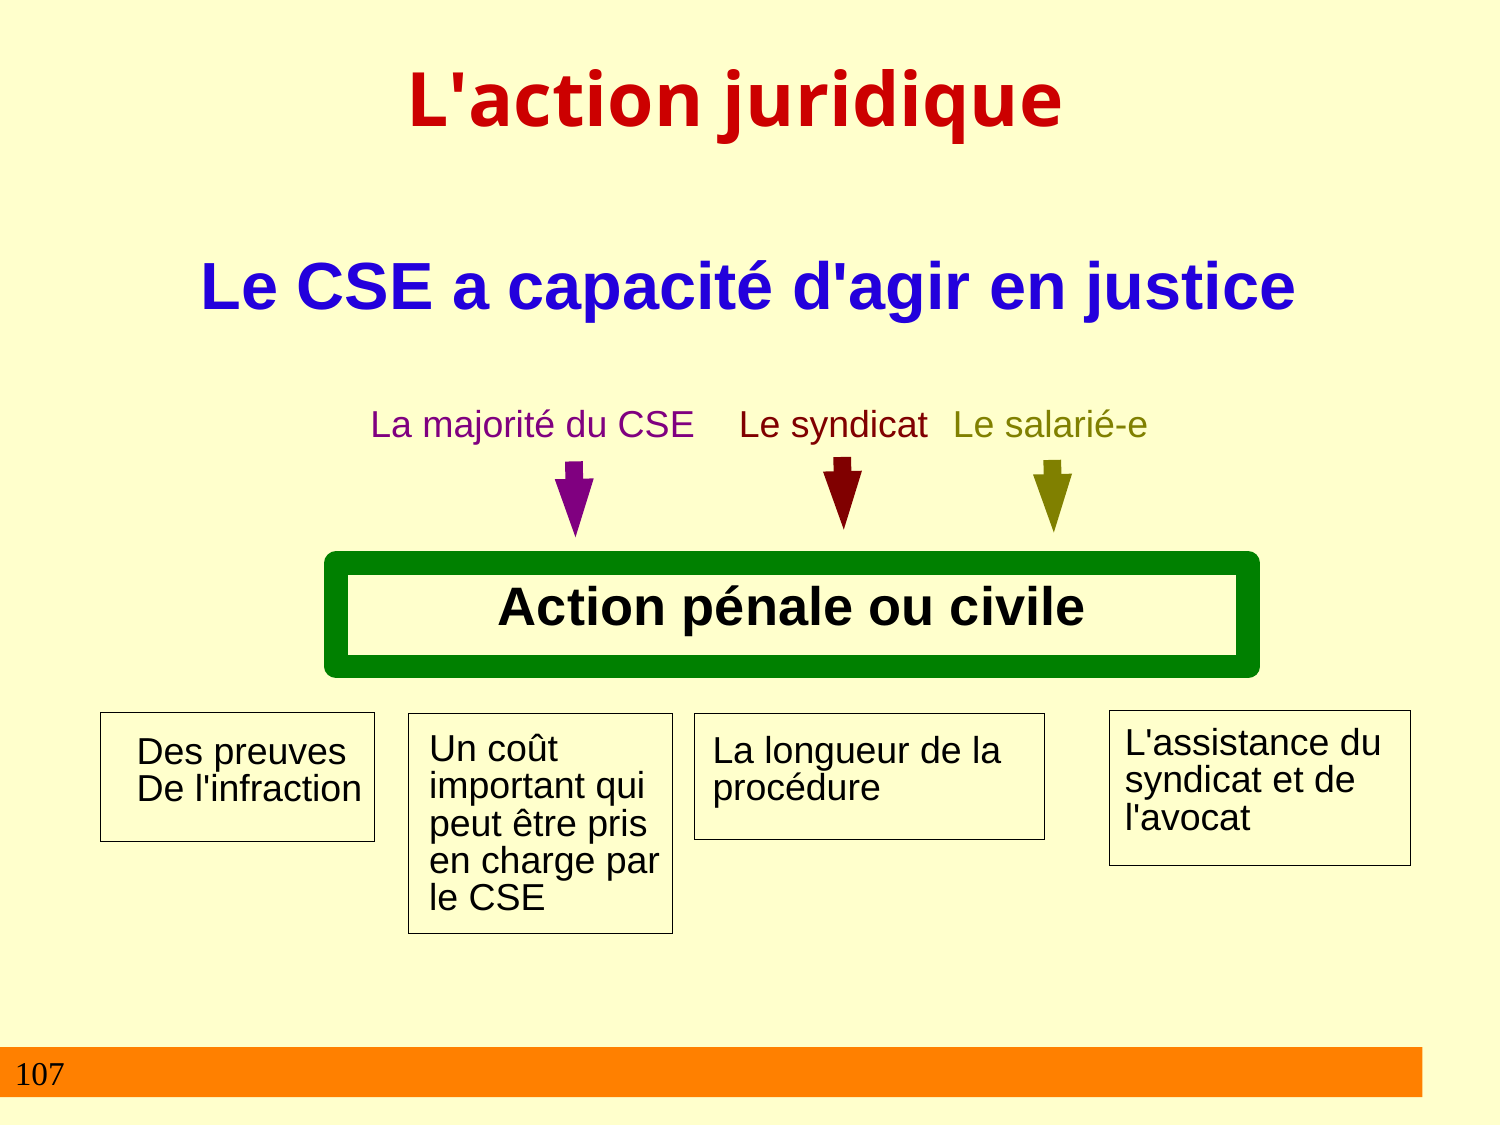

# L'action juridique
Le CSE a capacité d'agir en justice
La majorité du CSE
Le syndicat
Le salarié-e
Action pénale ou civile
L'assistance du syndicat et de
l'avocat
Un coût important qui peut être pris en charge par le CSE
La longueur de la procédure
Des preuves
De l'infraction